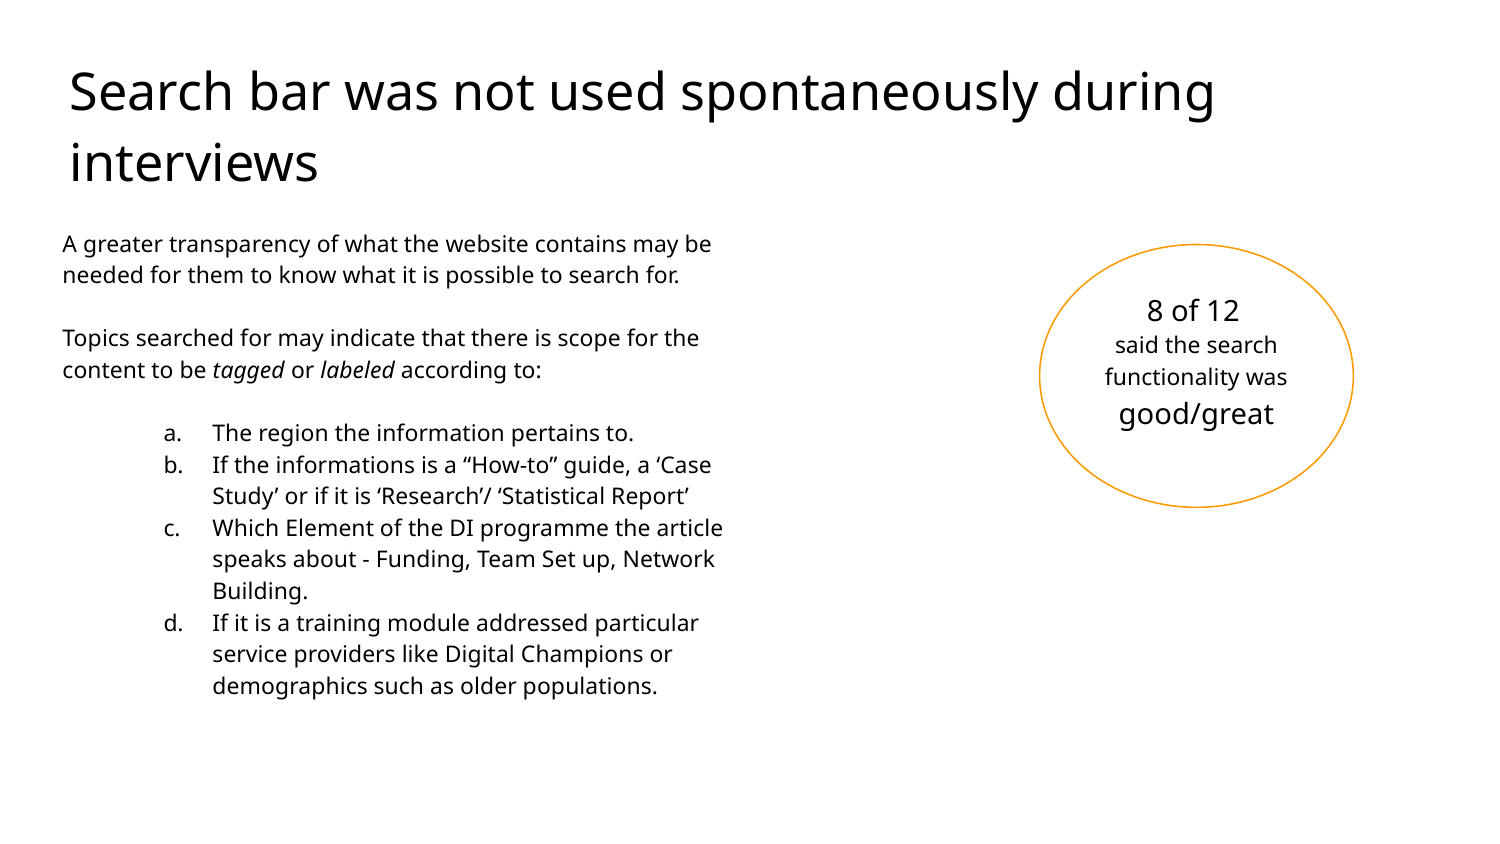

Search bar was not used spontaneously during interviews
# A greater transparency of what the website contains may be needed for them to know what it is possible to search for.
Topics searched for may indicate that there is scope for the content to be tagged or labeled according to:
The region the information pertains to.
If the informations is a “How-to” guide, a ‘Case Study’ or if it is ‘Research’/ ‘Statistical Report’
Which Element of the DI programme the article speaks about - Funding, Team Set up, Network Building.
If it is a training module addressed particular service providers like Digital Champions or demographics such as older populations.
8 of 12
said the search functionality was good/great